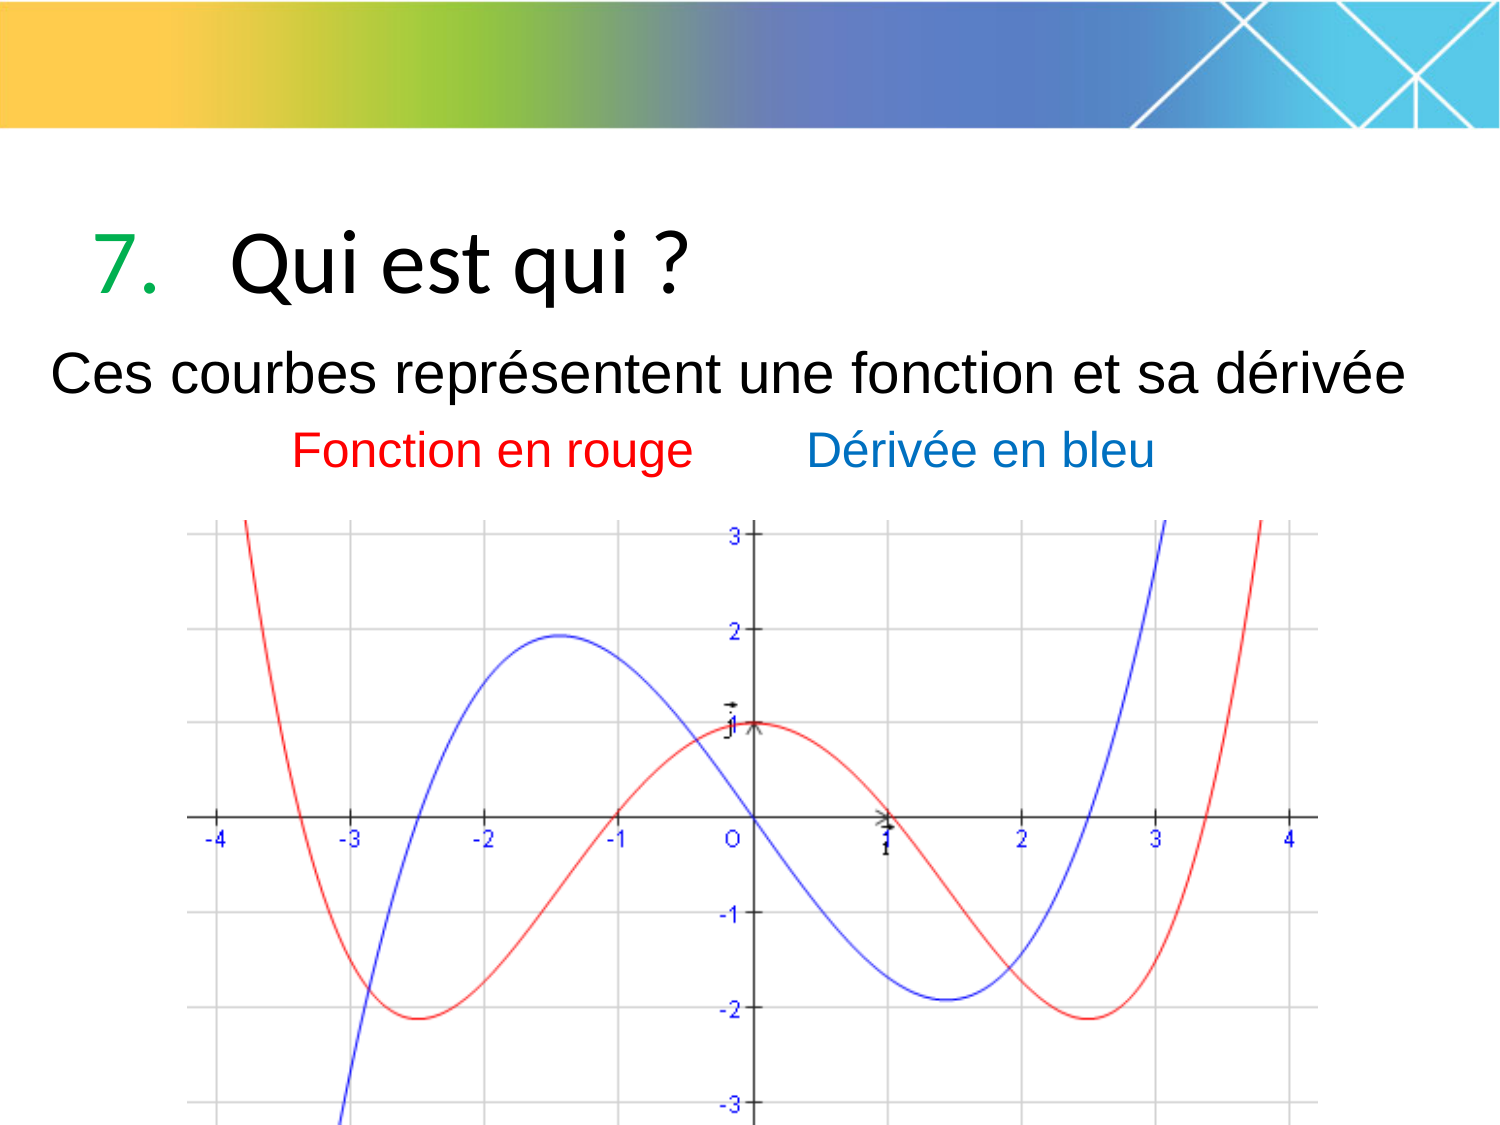

# Qui est qui ?
Ces courbes représentent une fonction et sa dérivée
 Fonction en rouge Dérivée en bleu